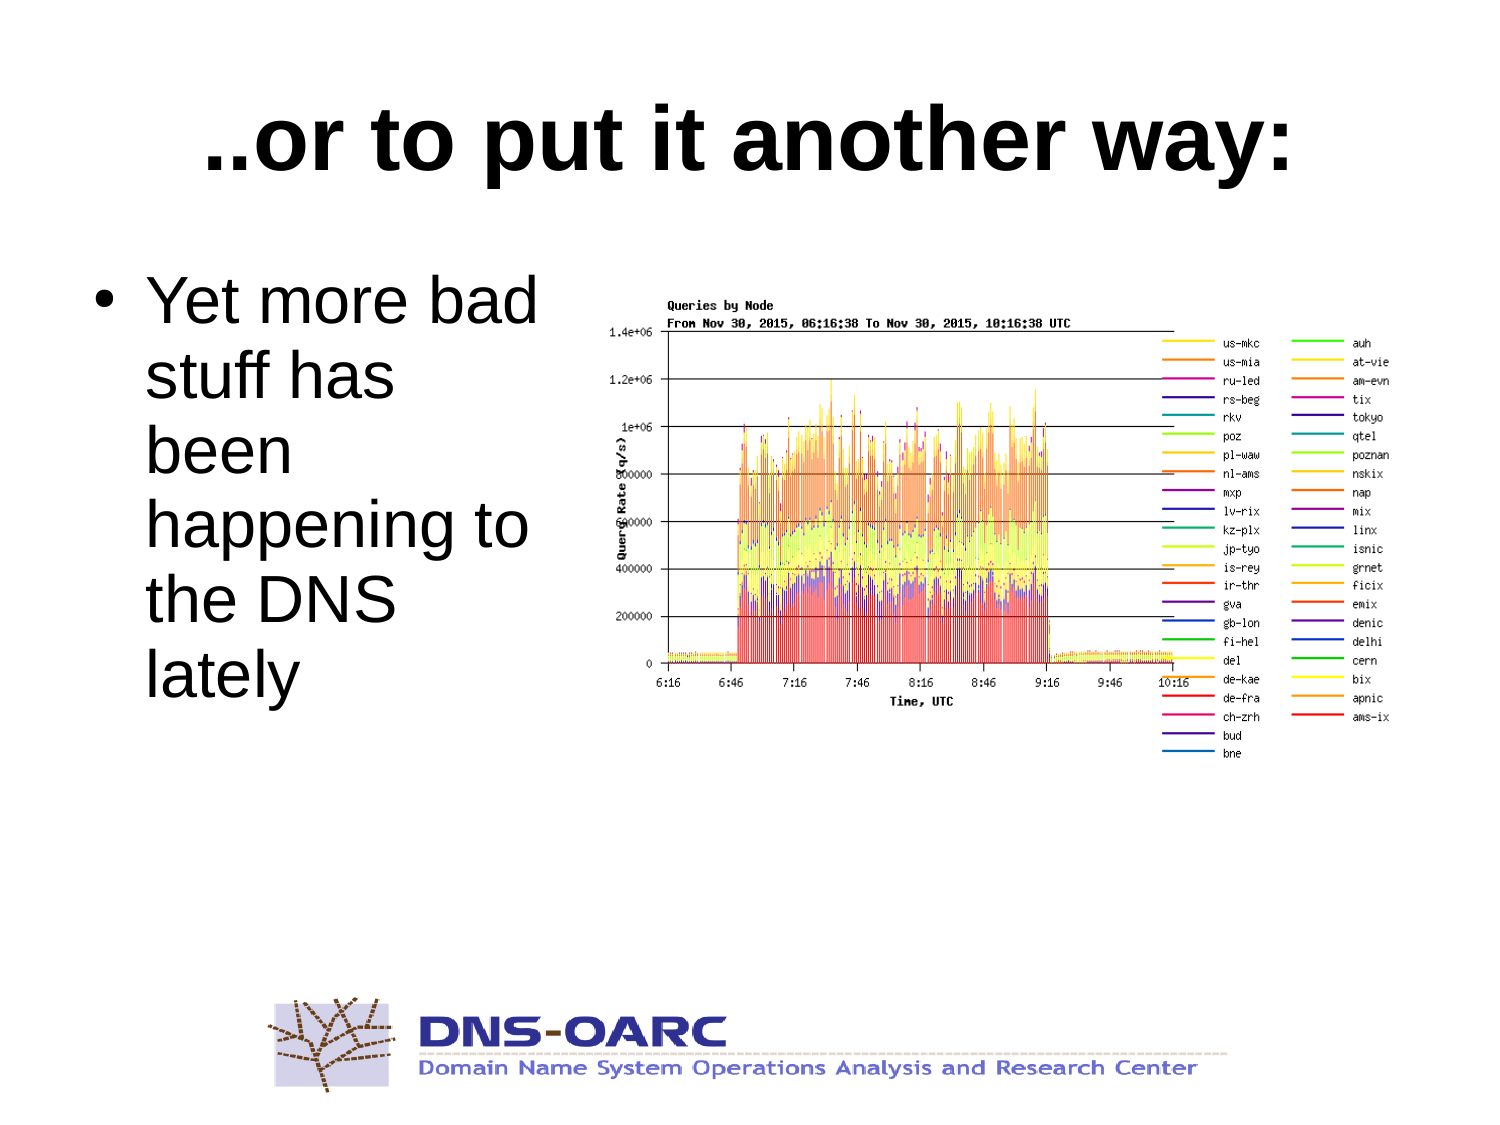

# ..or to put it another way:
Yet more bad stuff has been happening to the DNS lately